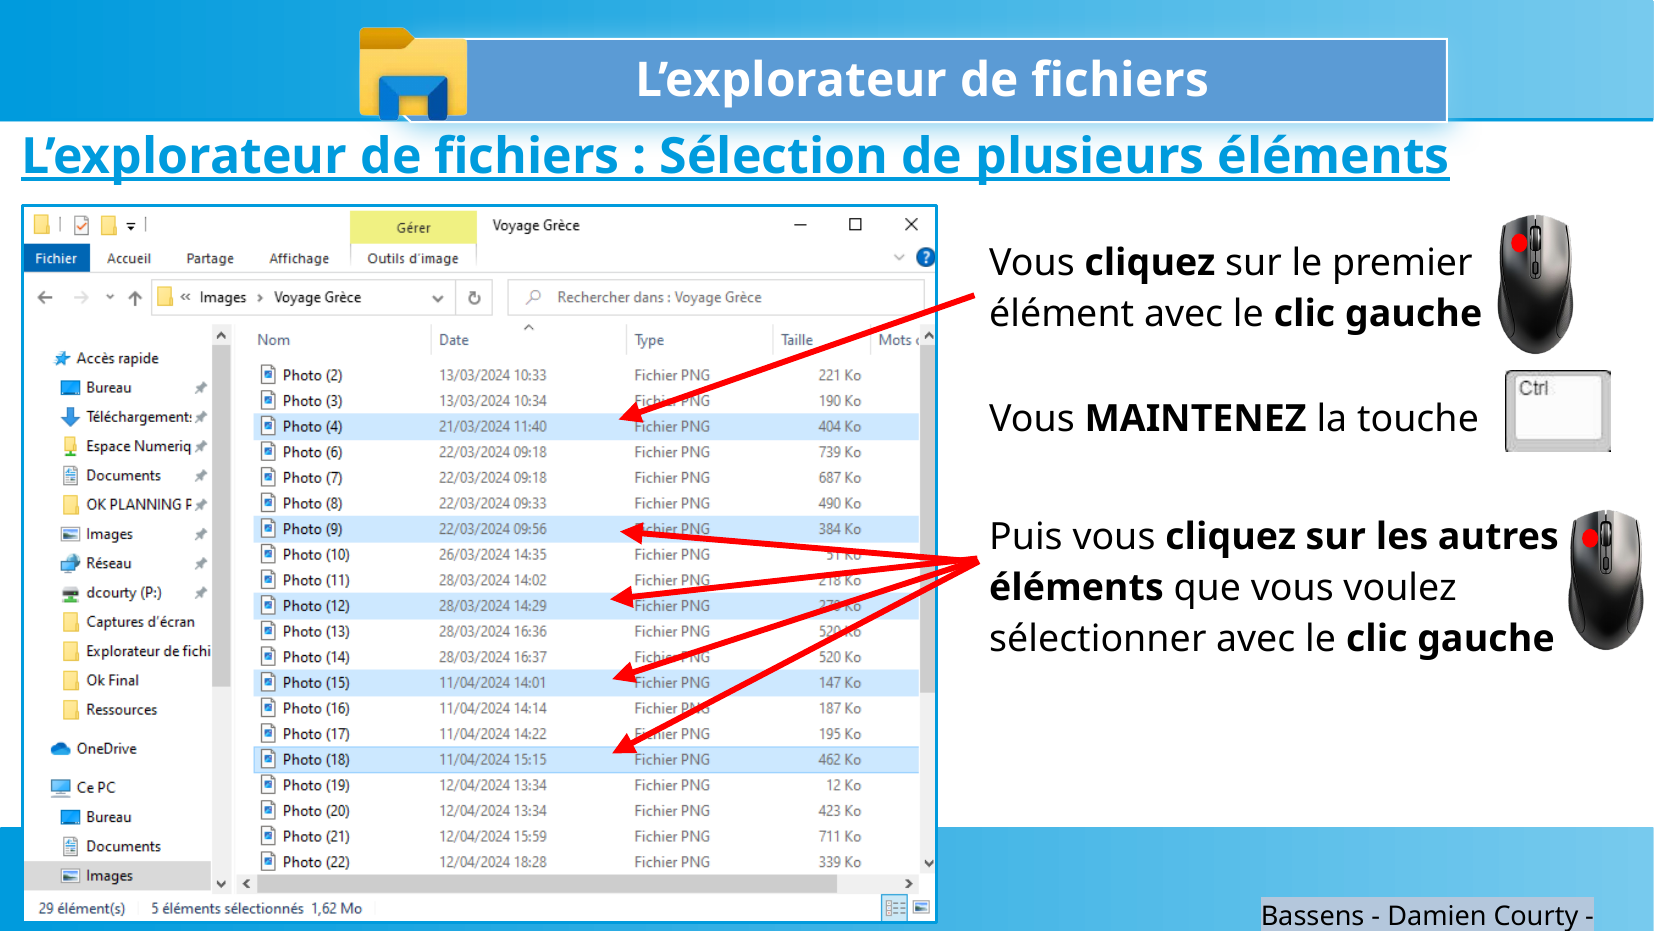

L’explorateur de fichiers
L’explorateur de fichiers : Sélection de plusieurs éléments
Vous cliquez sur le premier élément avec le clic gauche
Vous MAINTENEZ la touche
Puis vous cliquez sur les autres éléments que vous voulez sélectionner avec le clic gauche
Bassens - Damien Courty - 2024